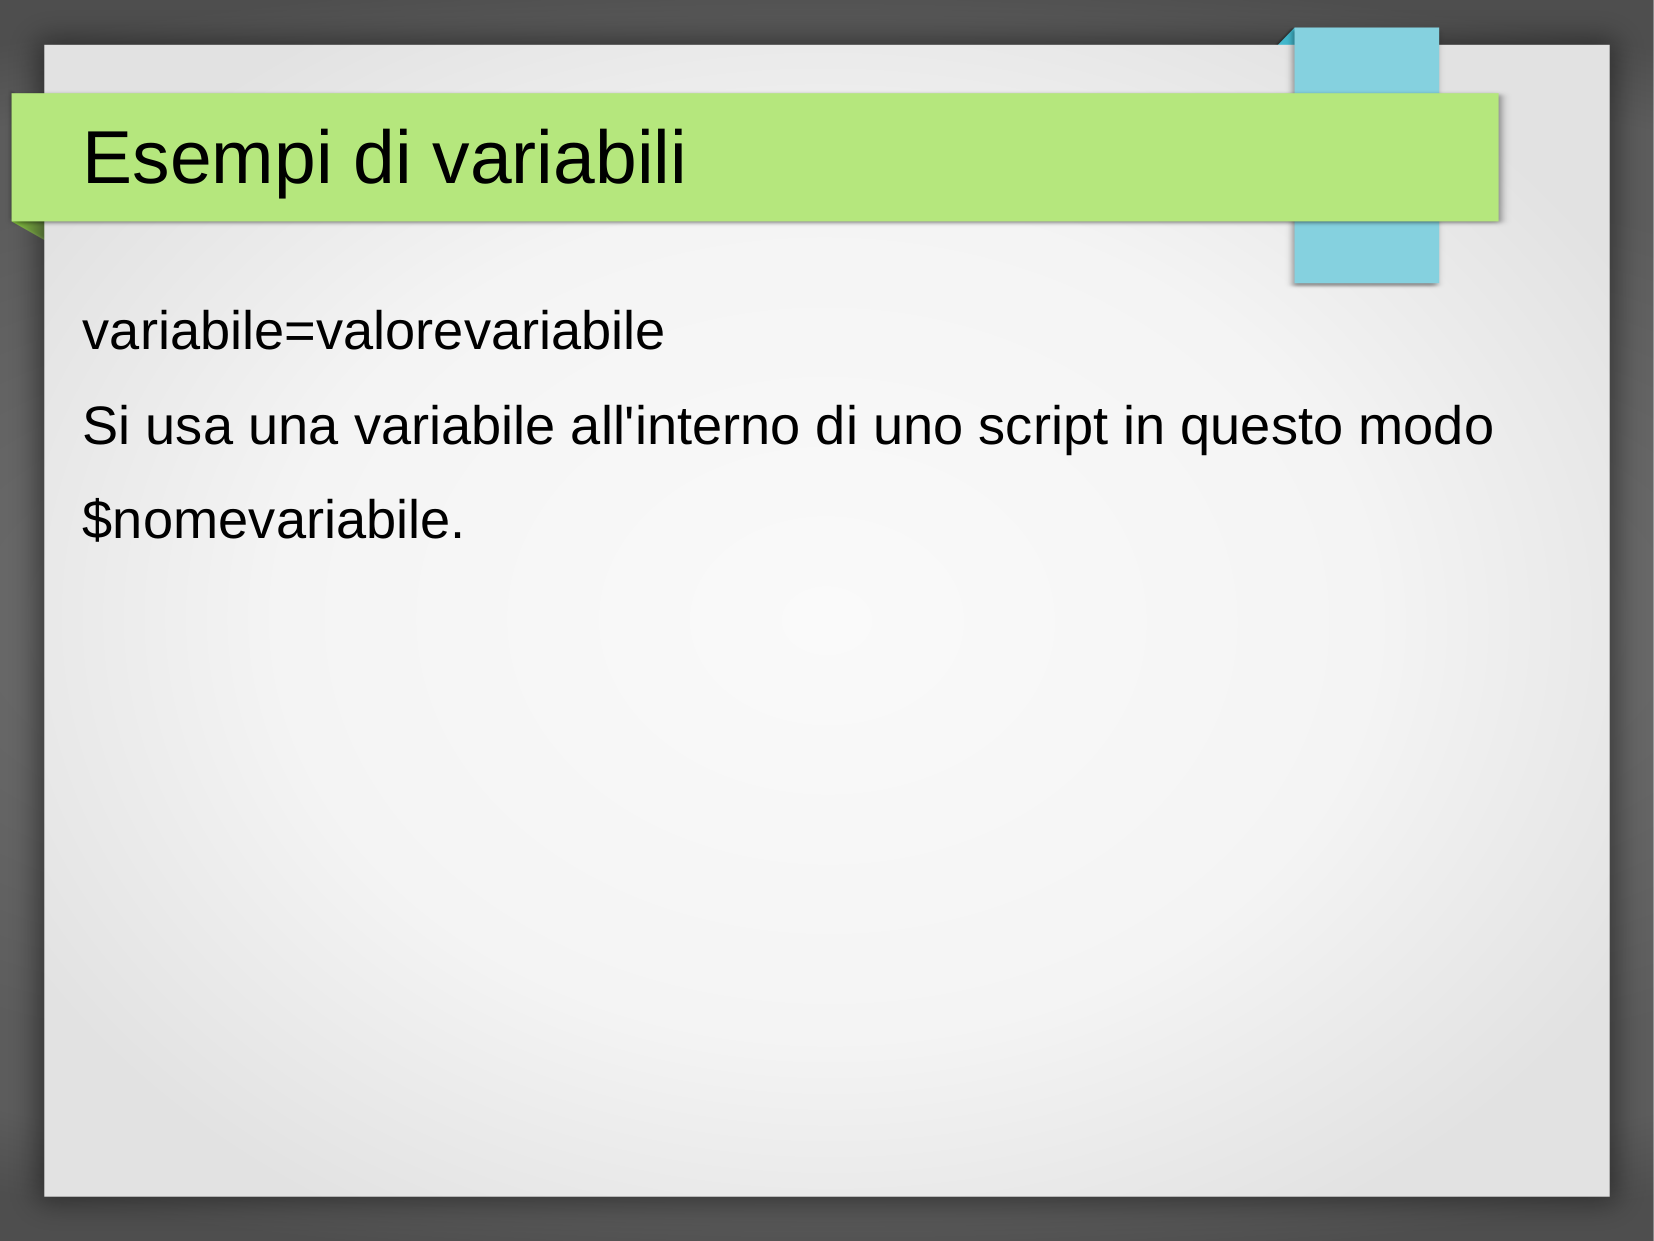

# Esempi di variabili
variabile=valorevariabile
Si usa una variabile all'interno di uno script in questo modo
$nomevariabile.